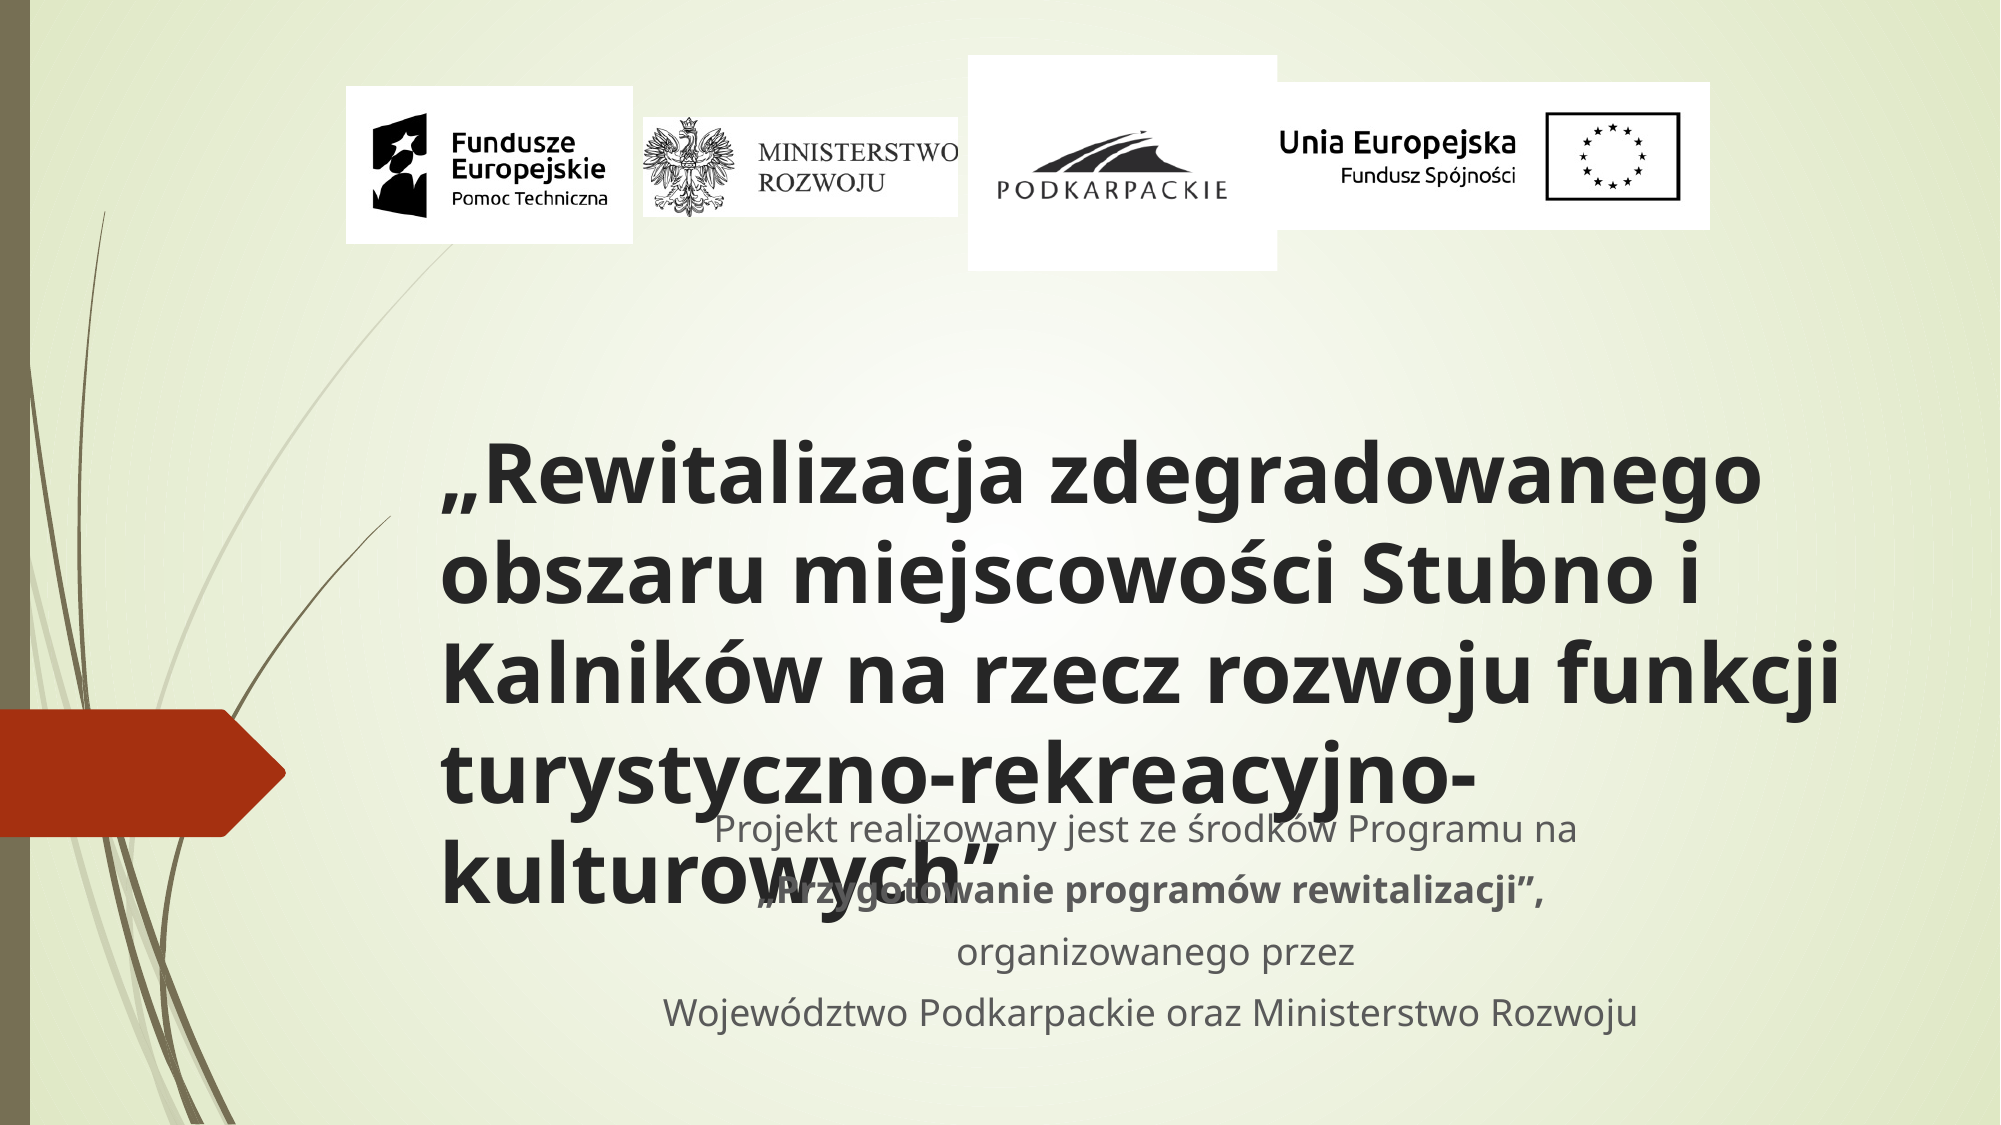

# „Rewitalizacja zdegradowanego obszaru miejscowości Stubno i Kalników na rzecz rozwoju funkcji turystyczno-rekreacyjno-kulturowych”
Projekt realizowany jest ze środków Programu na
„Przygotowanie programów rewitalizacji”,
organizowanego przez
Województwo Podkarpackie oraz Ministerstwo Rozwoju